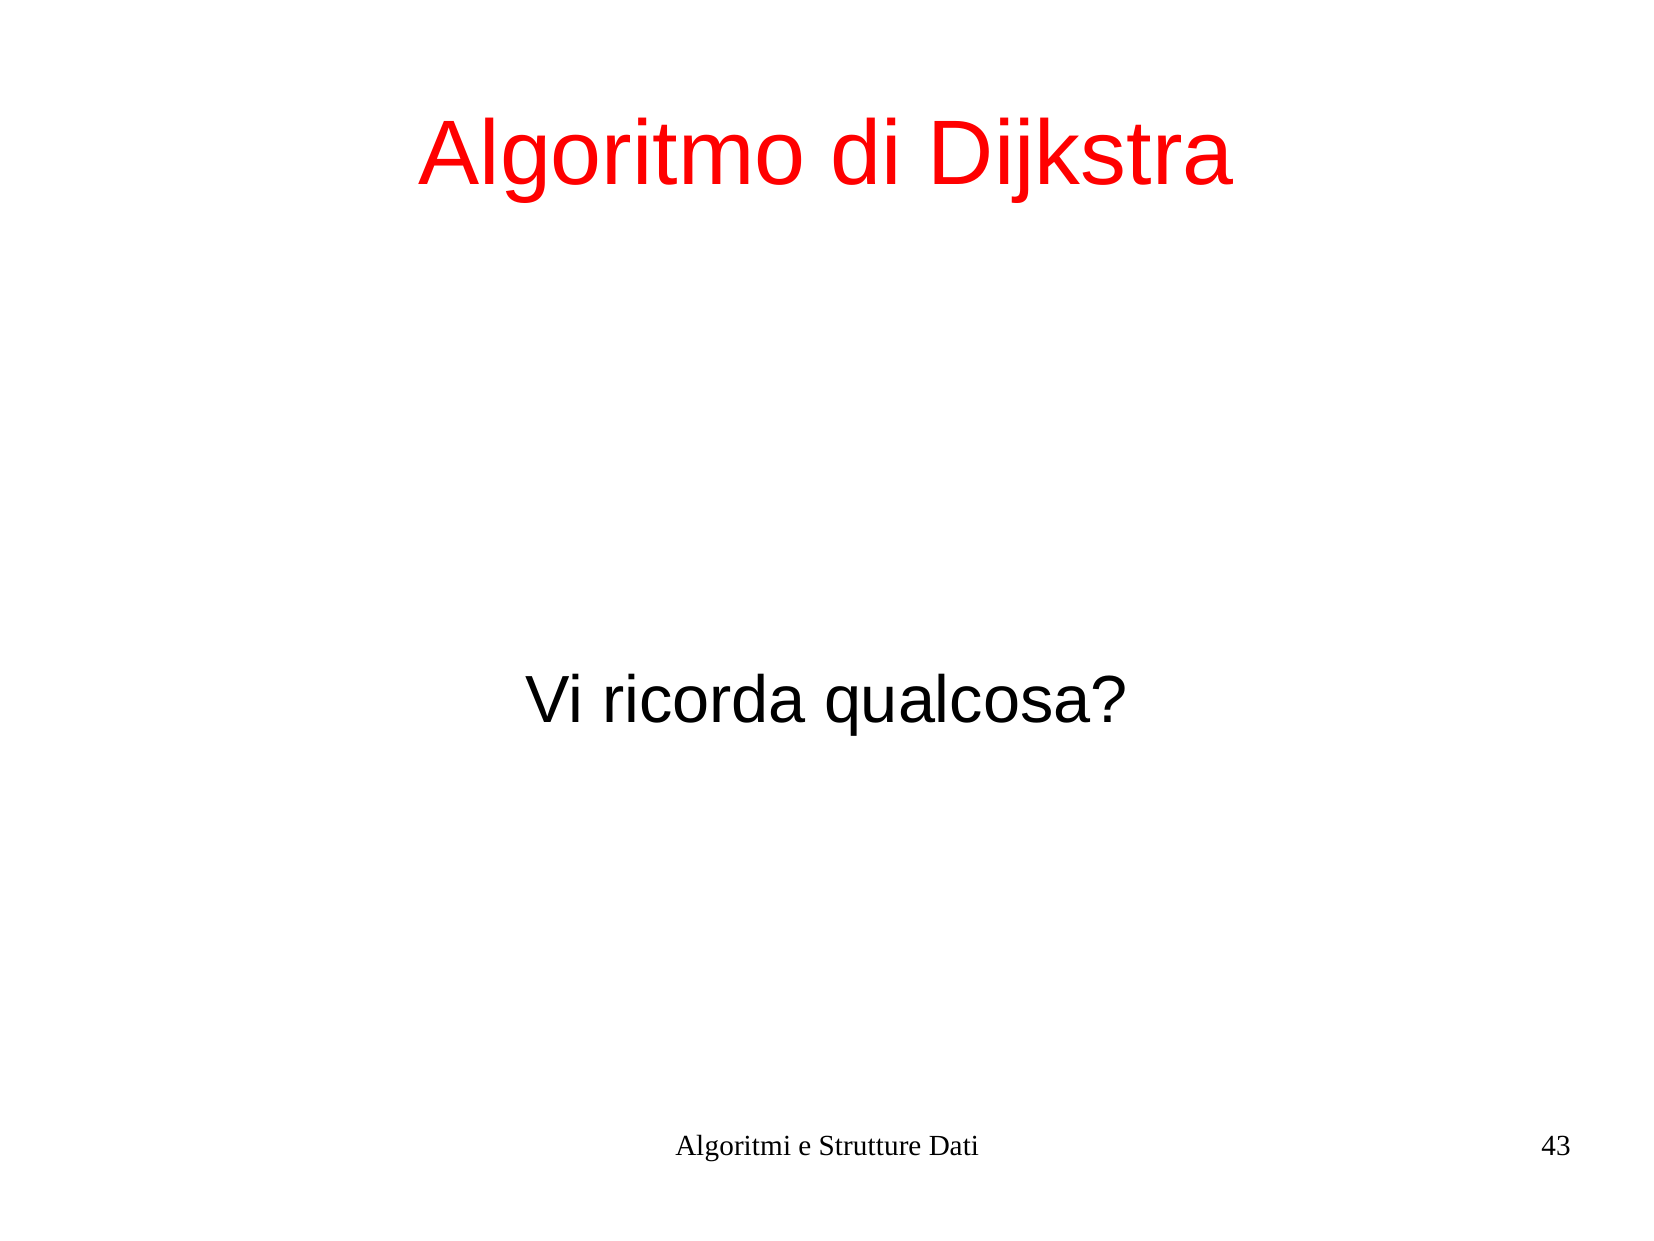

# Algoritmo di Dijkstra
Vi ricorda qualcosa?
Algoritmi e Strutture Dati
43